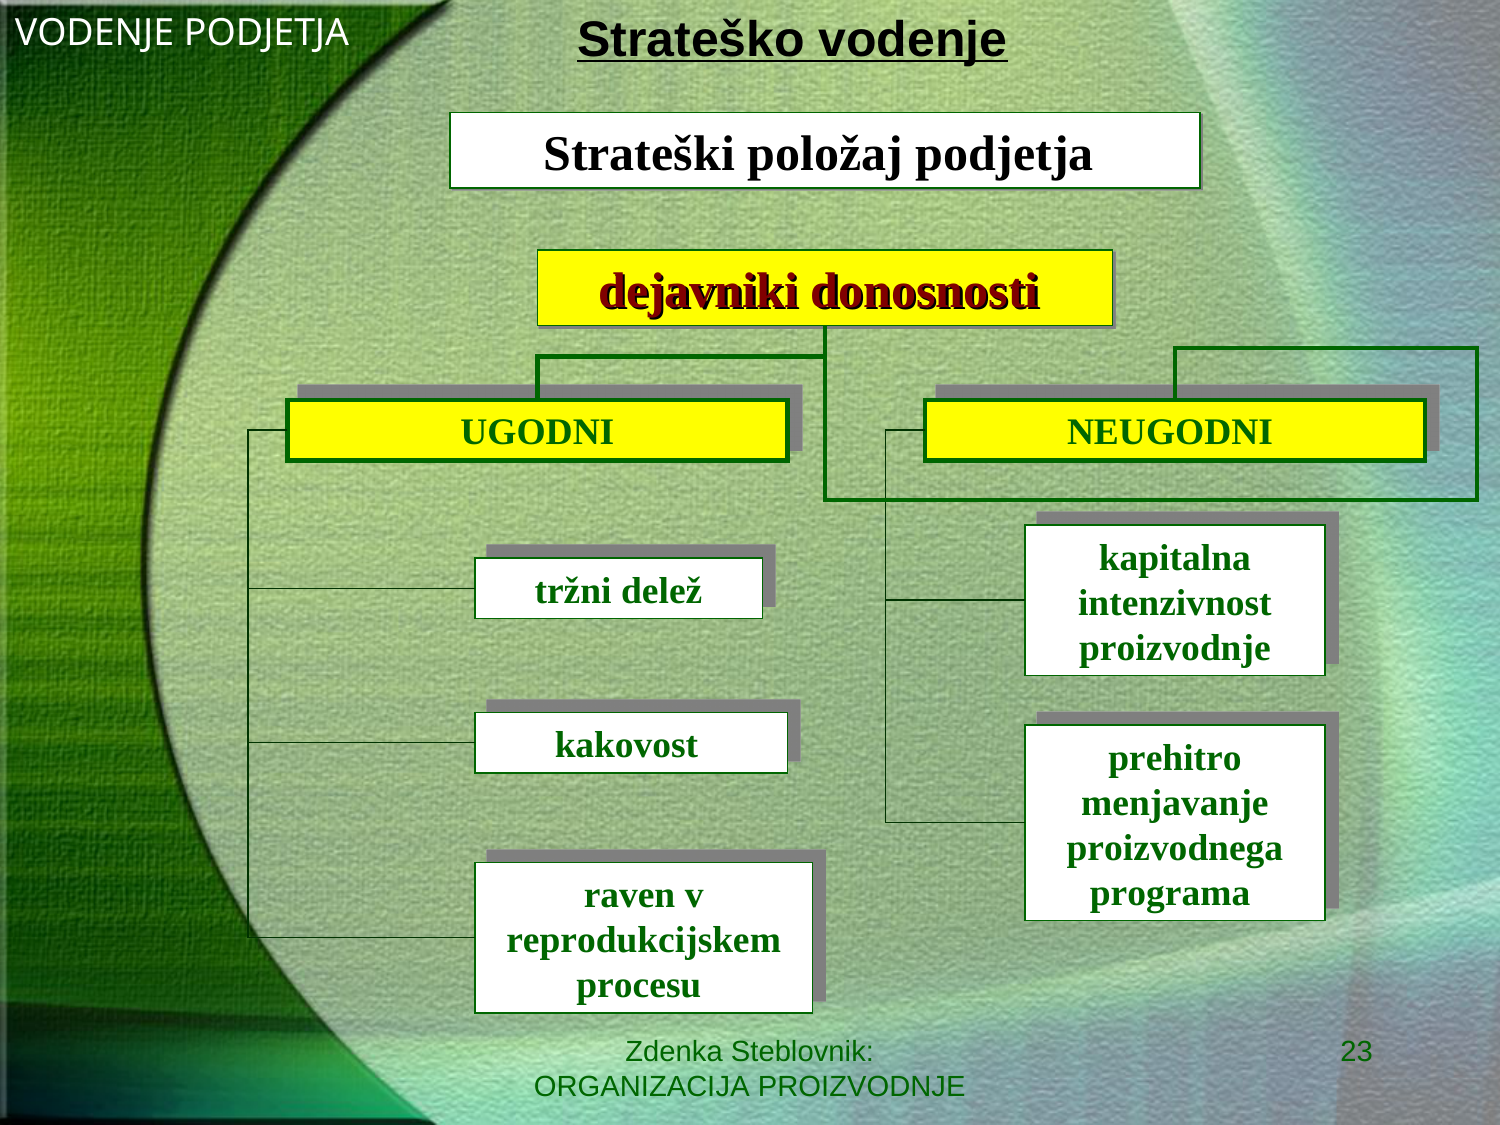

VODENJE PODJETJA
Strateško vodenje
Strateški položaj podjetja
dejavniki donosnosti
UGODNI
NEUGODNI
kapitalna intenzivnost proizvodnje
tržni delež
kakovost
prehitro menjavanje proizvodnega programa
raven v reprodukcijskem procesu
Zdenka Steblovnik: ORGANIZACIJA PROIZVODNJE